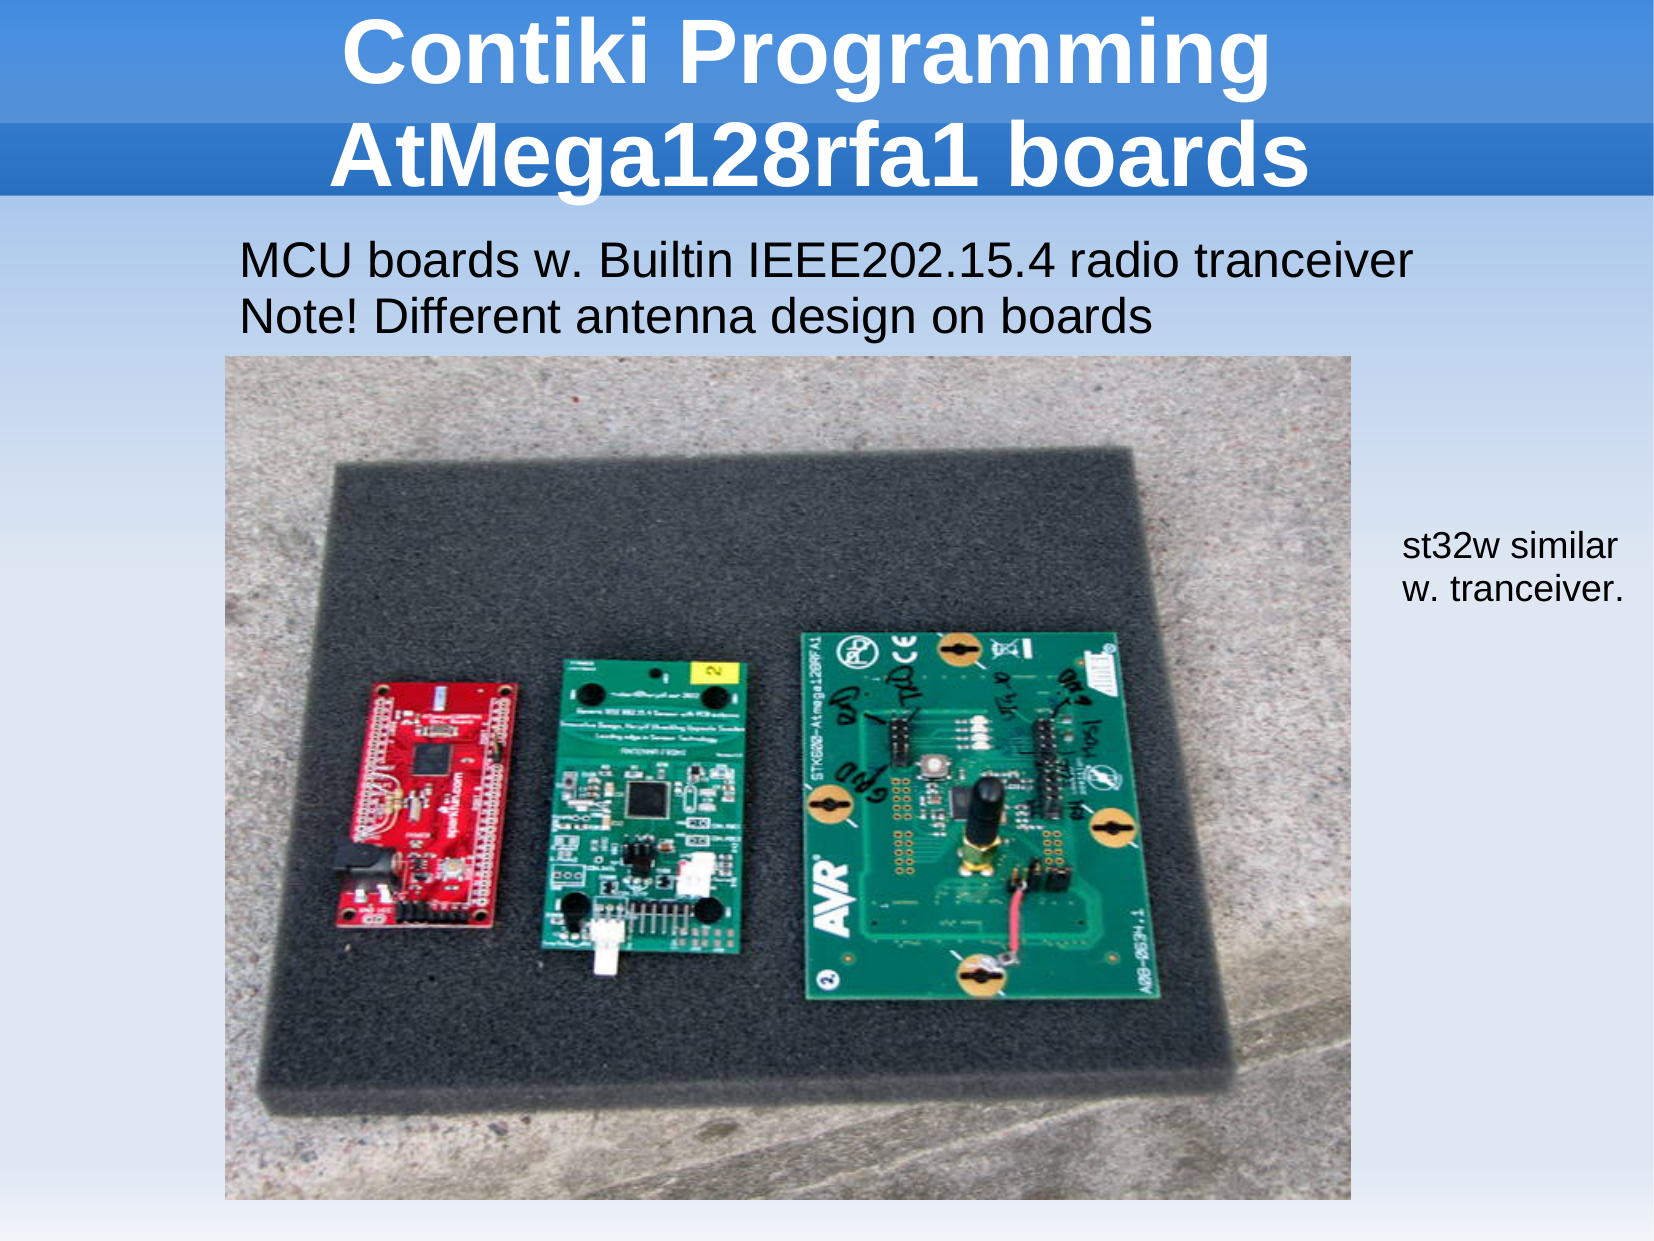

# Contiki Programming AtMega128rfa1 boards
MCU boards w. Builtin IEEE202.15.4 radio tranceiver
Note! Different antenna design on boards
st32w similar
w. tranceiver.